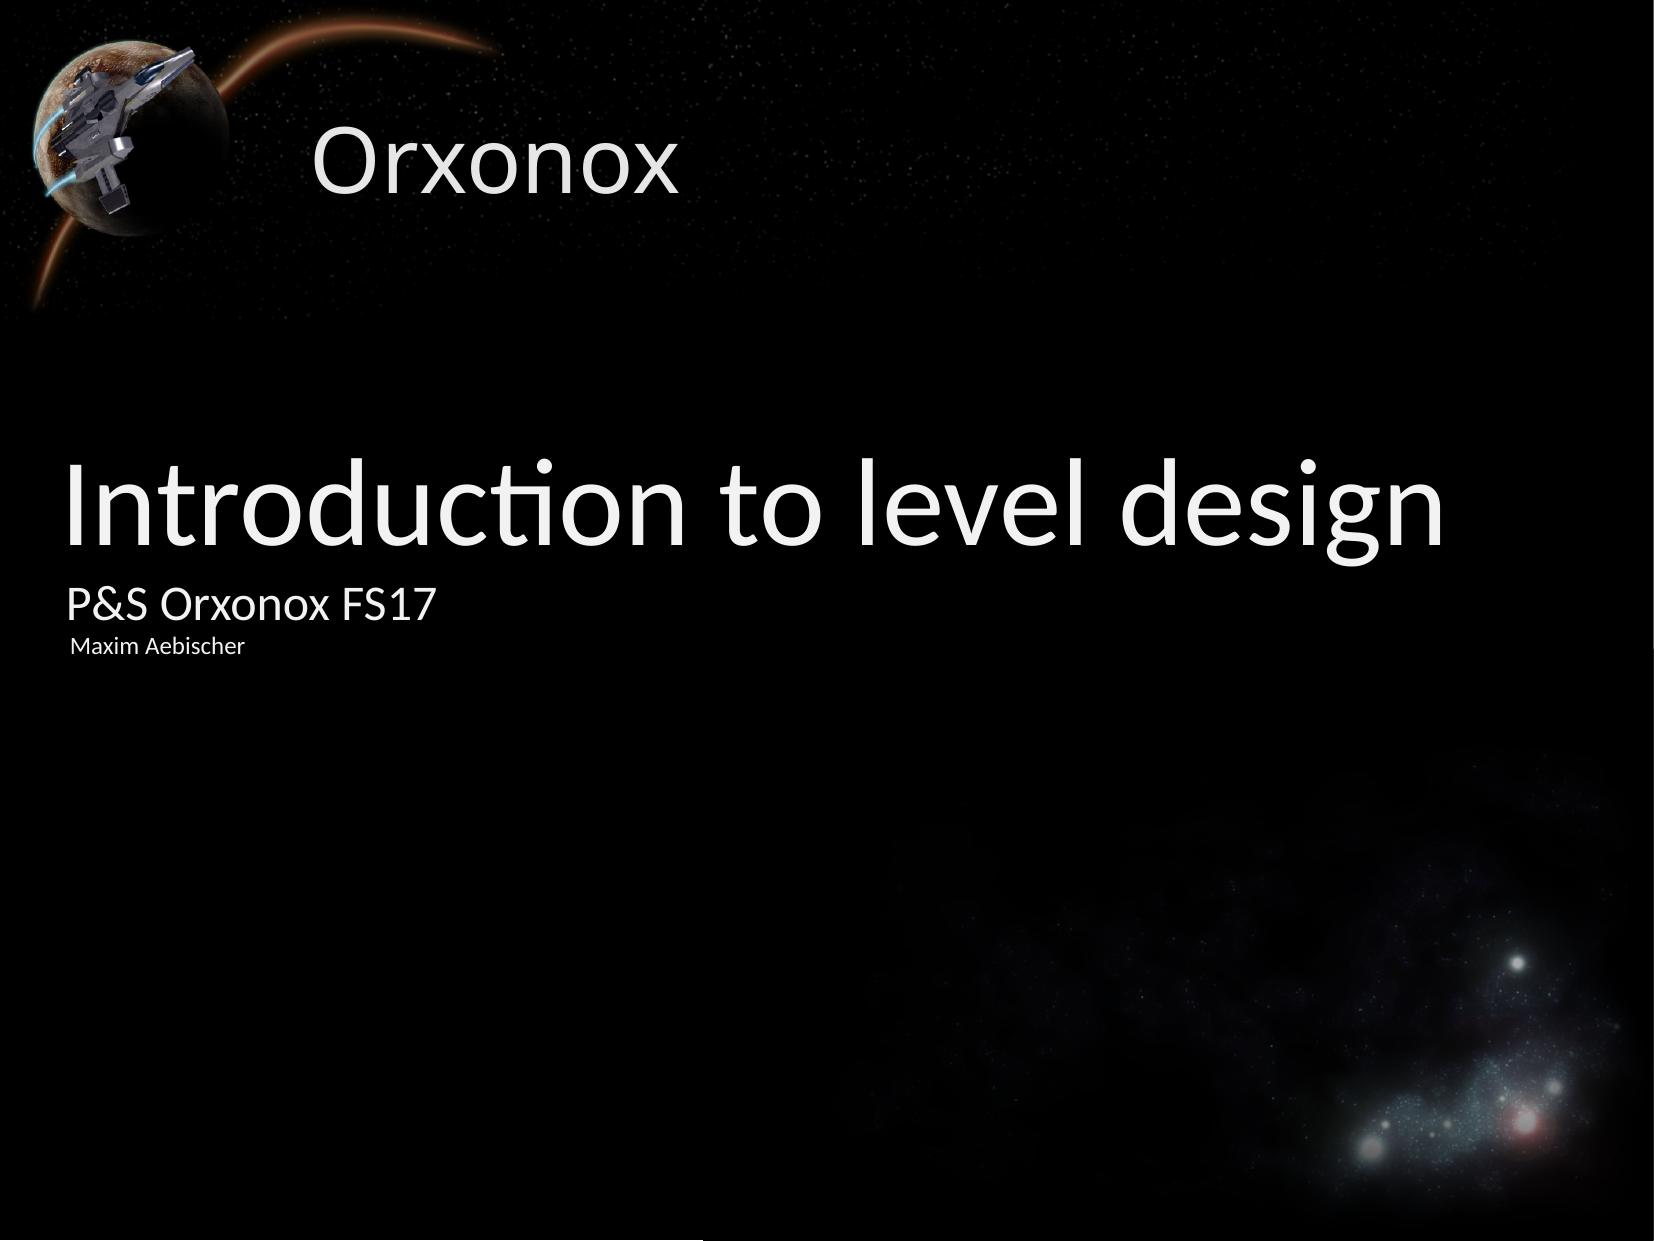

# Introduction to level design
P&S Orxonox FS17
Maxim Aebischer